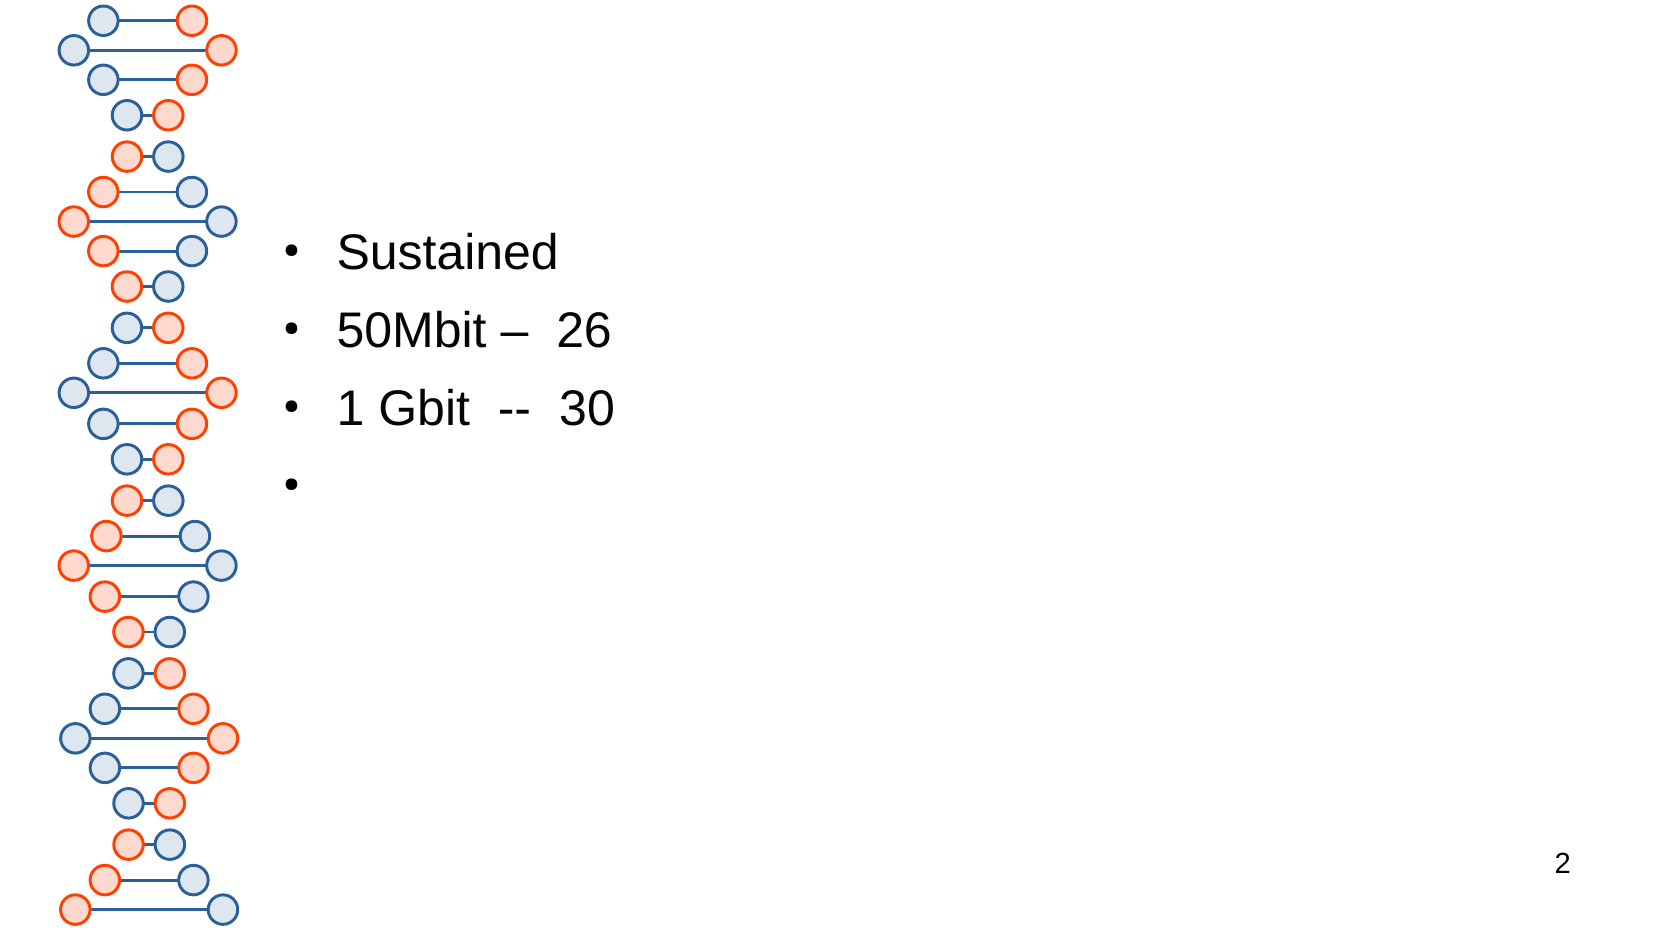

#
Sustained
50Mbit – 26
1 Gbit -- 30
2